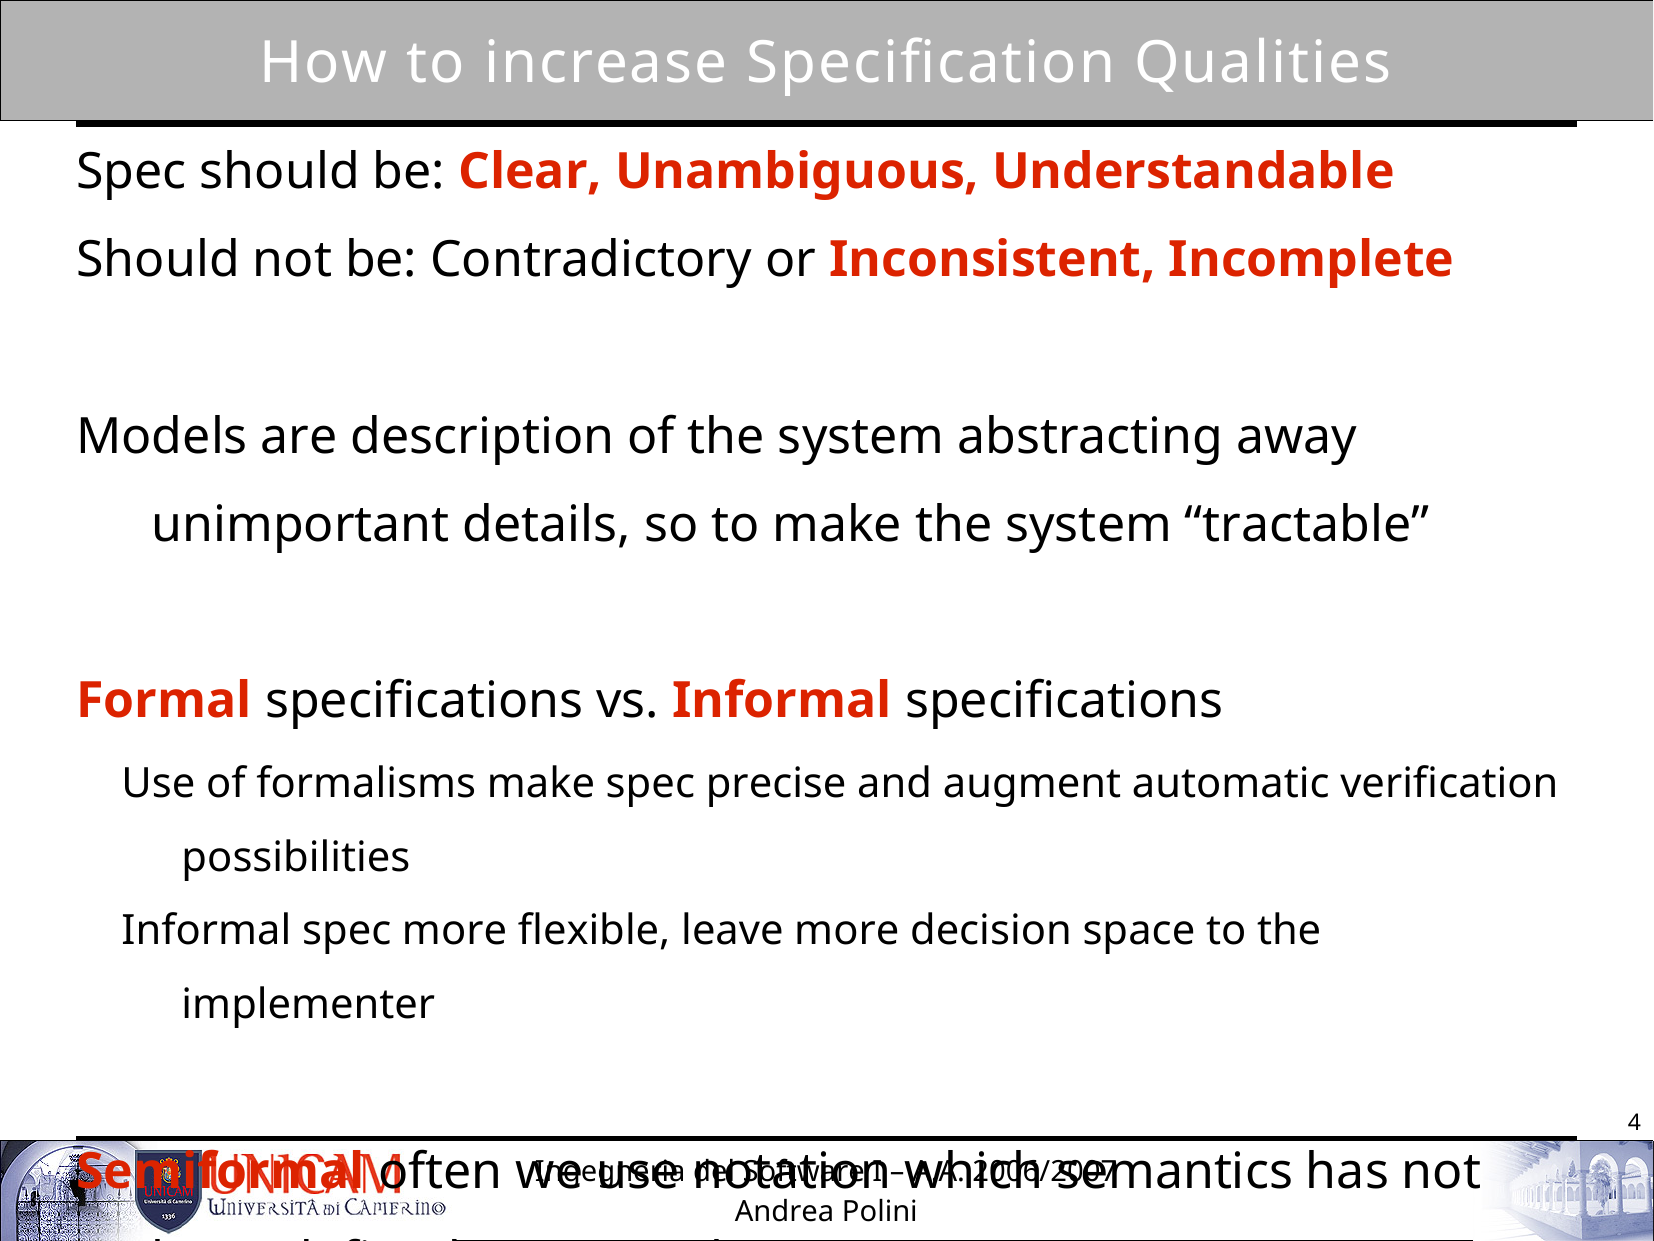

# How to increase Specification Qualities
Spec should be: Clear, Unambiguous, Understandable
Should not be: Contradictory or Inconsistent, Incomplete
Models are description of the system abstracting away unimportant details, so to make the system “tractable”
Formal specifications vs. Informal specifications
Use of formalisms make spec precise and augment automatic verification possibilities
Informal spec more flexible, leave more decision space to the implementer
Semiformal often we use notation which semantics has not been defined so precisely (e.g. UML)
4